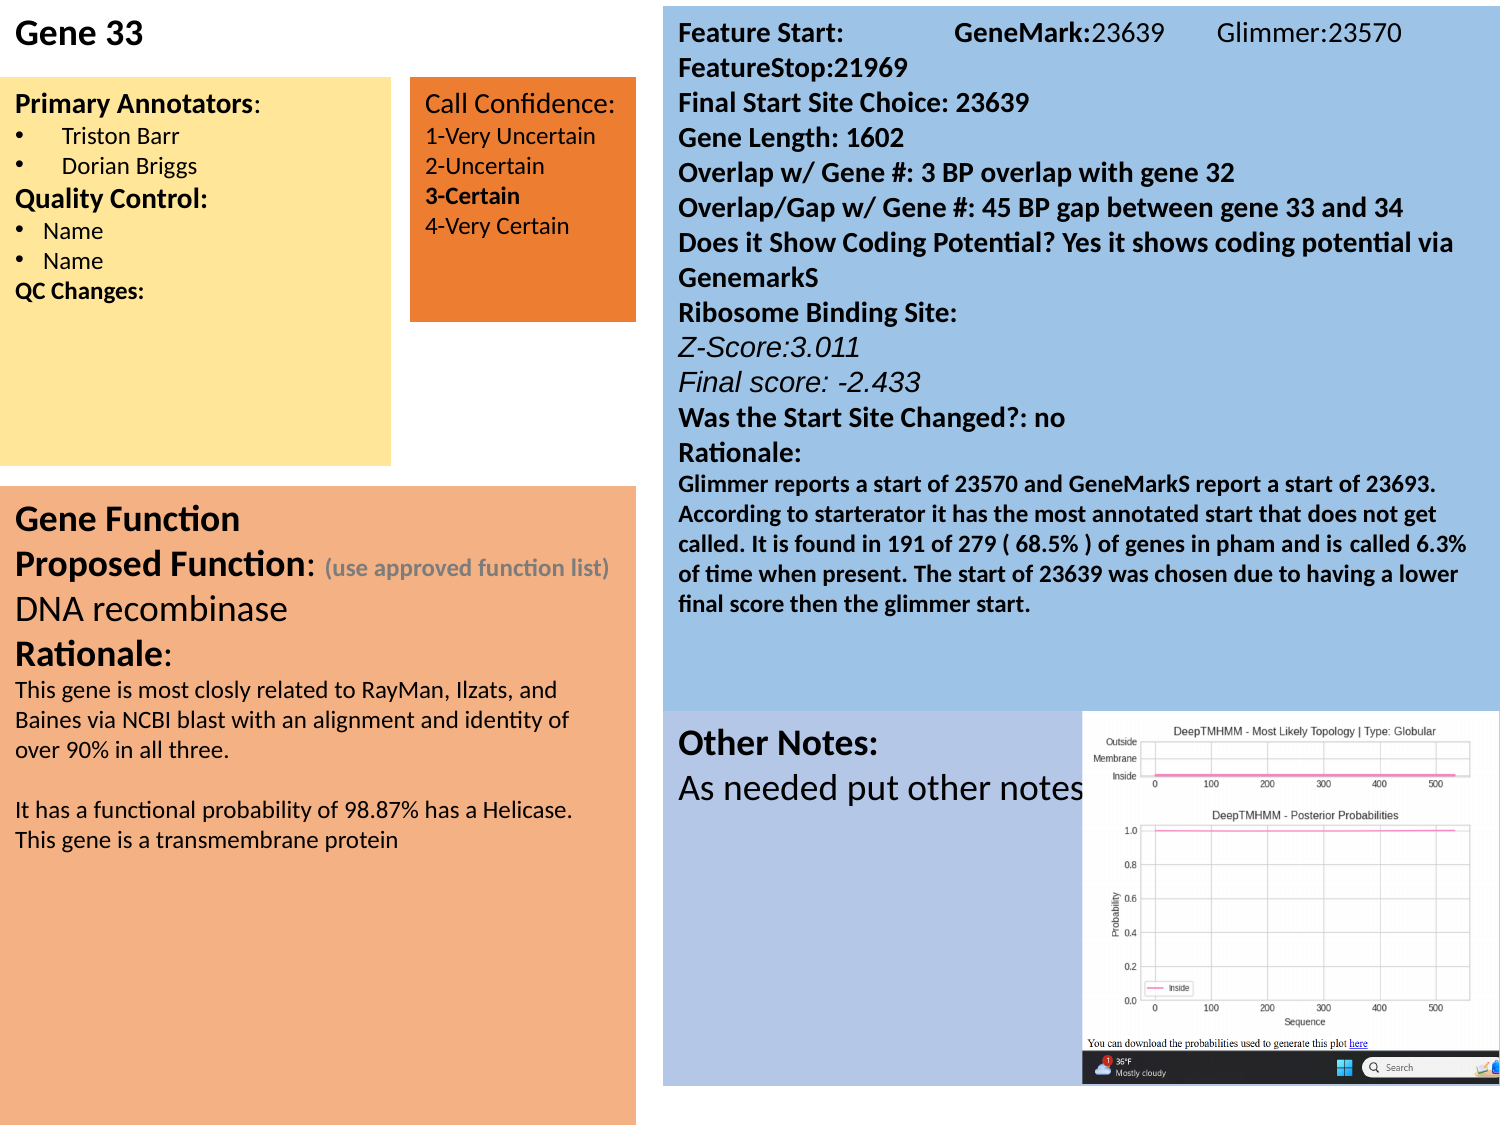

Gene 33
Feature Start: GeneMark:23639 Glimmer:23570 FeatureStop:21969
Final Start Site Choice: 23639
Gene Length: 1602
Overlap w/ Gene #: 3 BP overlap with gene 32
Overlap/Gap w/ Gene #: 45 BP gap between gene 33 and 34
Does it Show Coding Potential? Yes it shows coding potential via GenemarkS
Ribosome Binding Site:
Z-Score:3.011
Final score: -2.433
Was the Start Site Changed?: no
Rationale:
Glimmer reports a start of 23570 and GeneMarkS report a start of 23693. According to starterator it has the most annotated start that does not get called. It is found in 191 of 279 ( 68.5% ) of genes in pham and is called 6.3% of time when present. The start of 23639 was chosen due to having a lower final score then the glimmer start.
Primary Annotators:
Triston Barr
Dorian Briggs
Quality Control:
Name
Name
QC Changes:
Call Confidence:
1-Very Uncertain
2-Uncertain
3-Certain
4-Very Certain
Gene Function
Proposed Function: (use approved function list)
DNA recombinase
Rationale:
This gene is most closly related to RayMan, Ilzats, and Baines via NCBI blast with an alignment and identity of over 90% in all three.
It has a functional probability of 98.87% has a Helicase. This gene is a transmembrane protein
Other Notes:
As needed put other notes here.